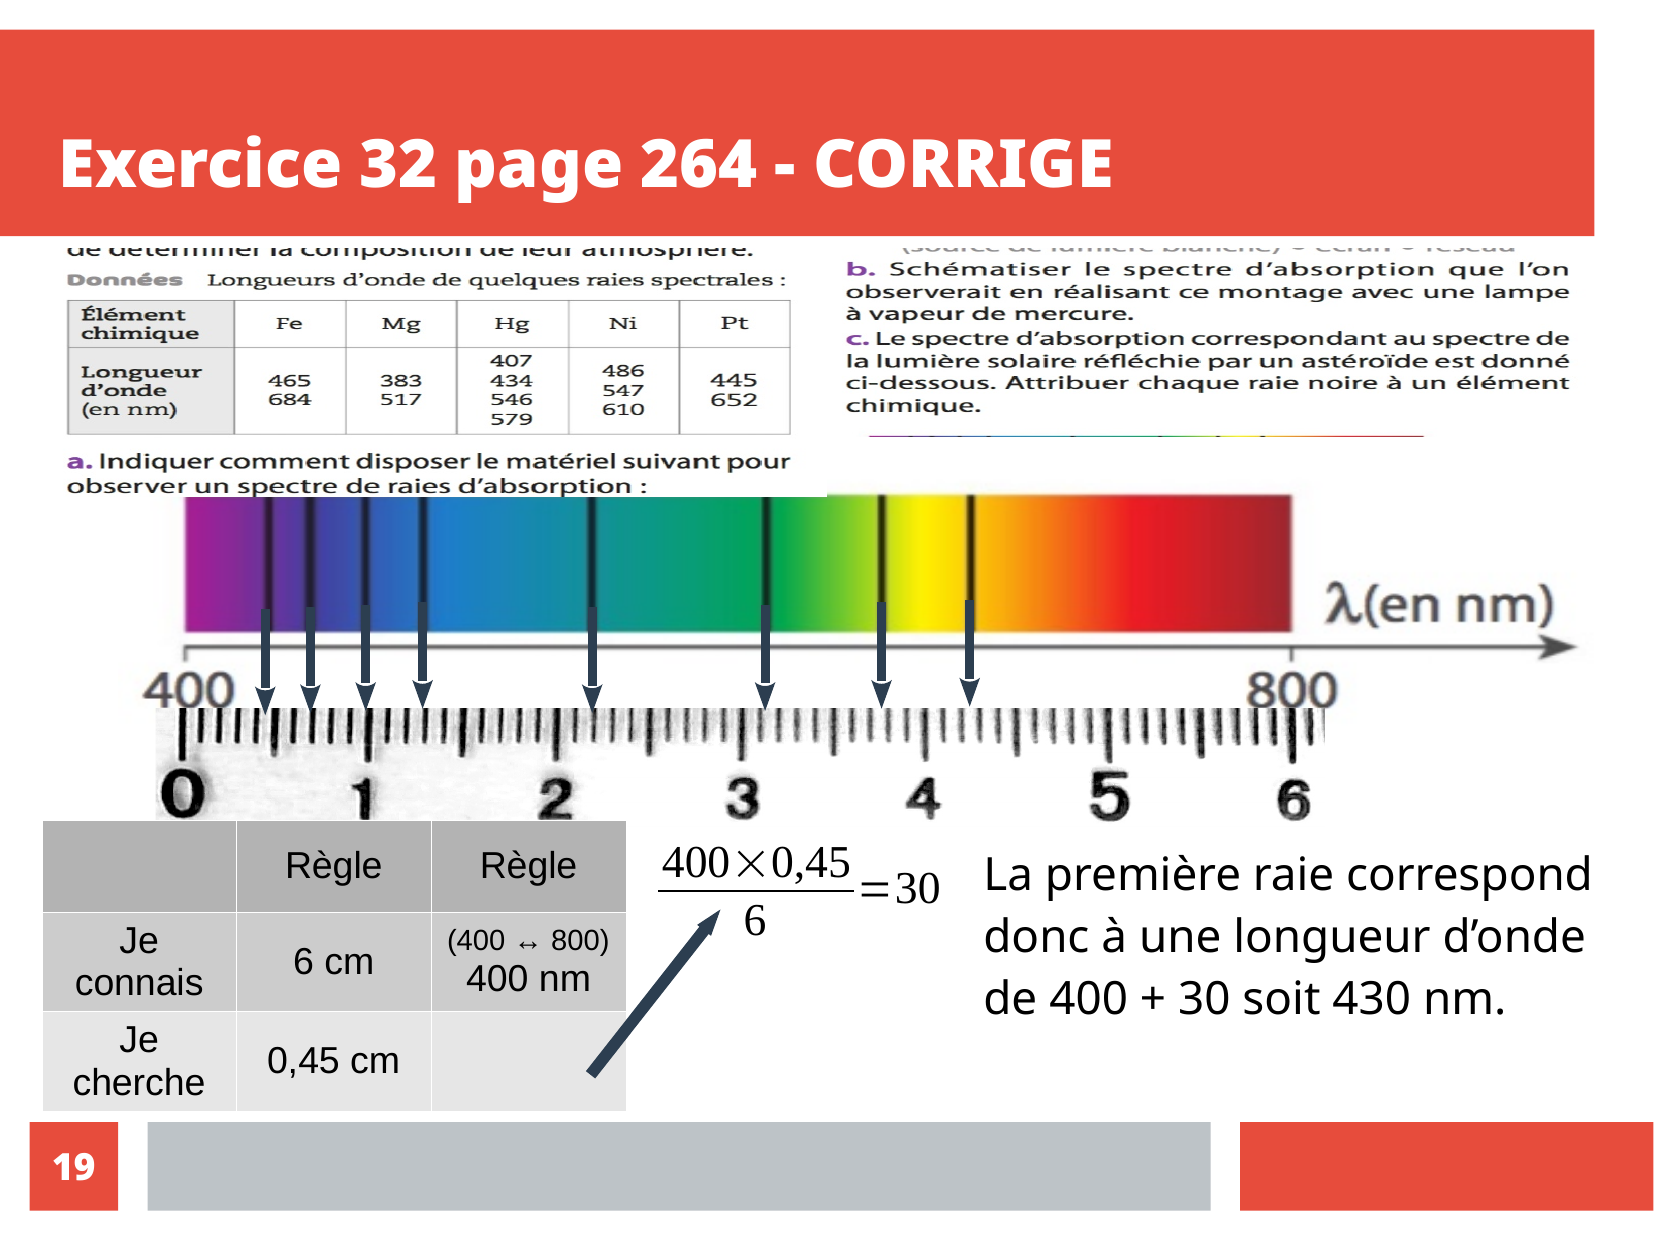

# Exercice 32 page 264 - CORRIGE
| | Règle | Règle |
| --- | --- | --- |
| Je connais | 6 cm | (400 ↔ 800) 400 nm |
| Je cherche | 0,45 cm | |
La première raie correspond donc à une longueur d’onde de 400 + 30 soit 430 nm.
19